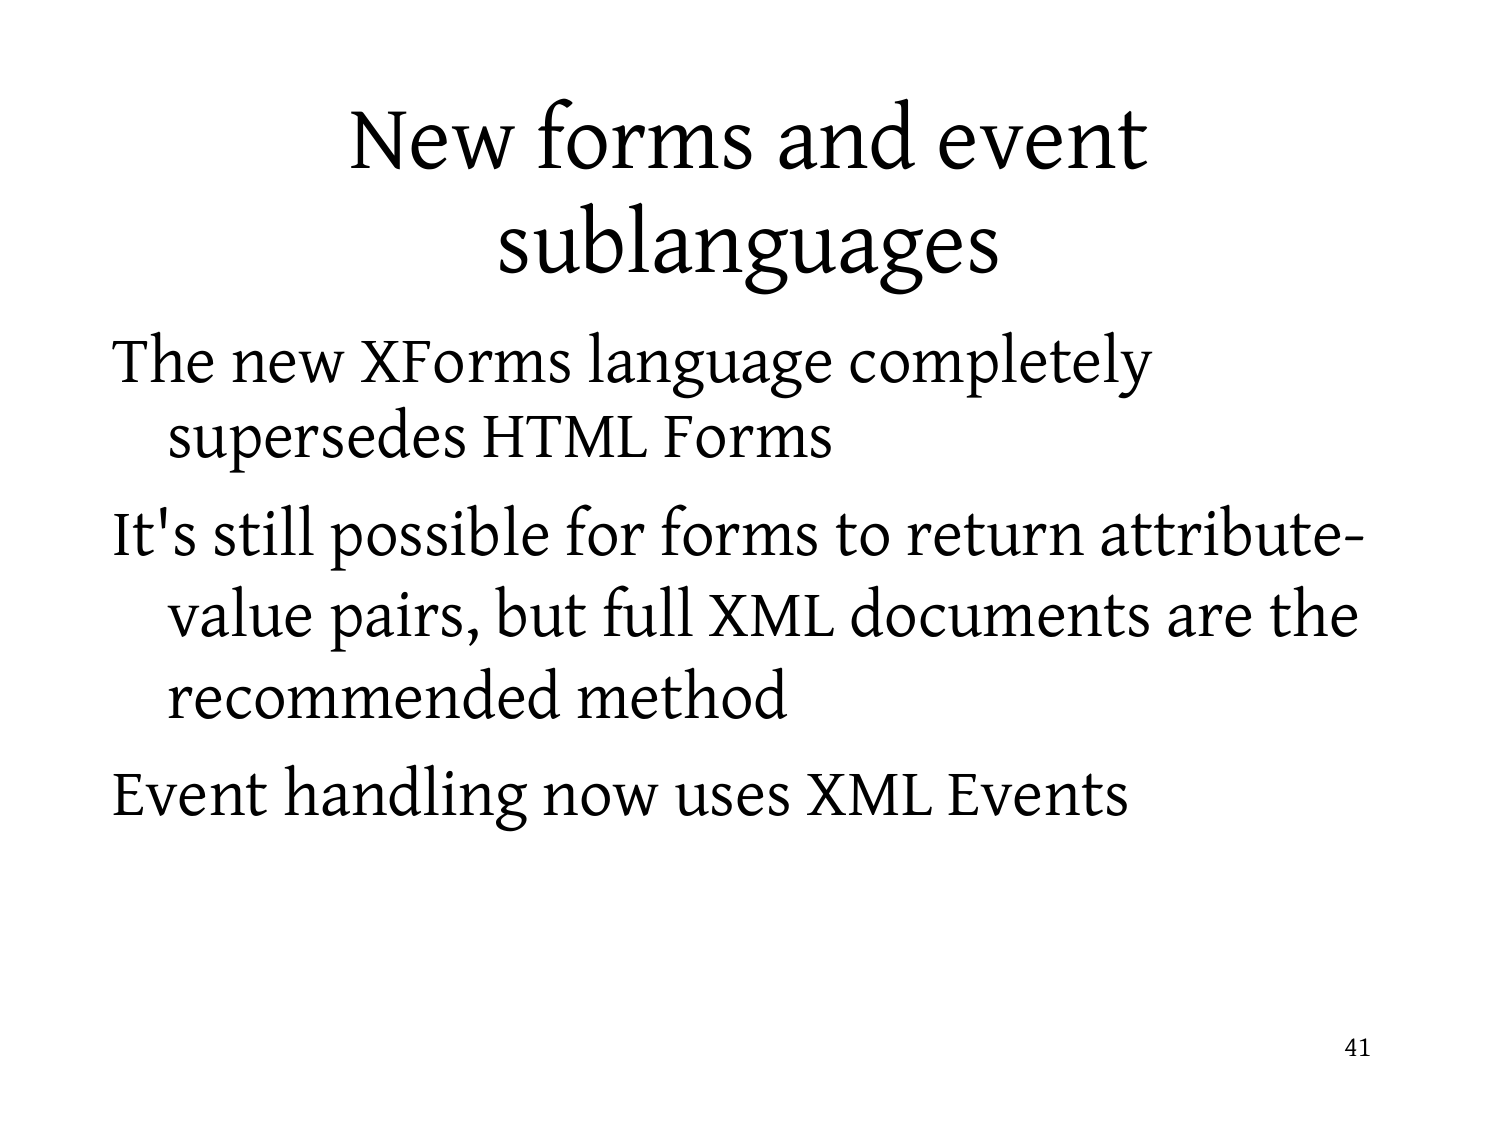

# New forms and event sublanguages
The new XForms language completely supersedes HTML Forms
It's still possible for forms to return attribute-value pairs, but full XML documents are the recommended method
Event handling now uses XML Events